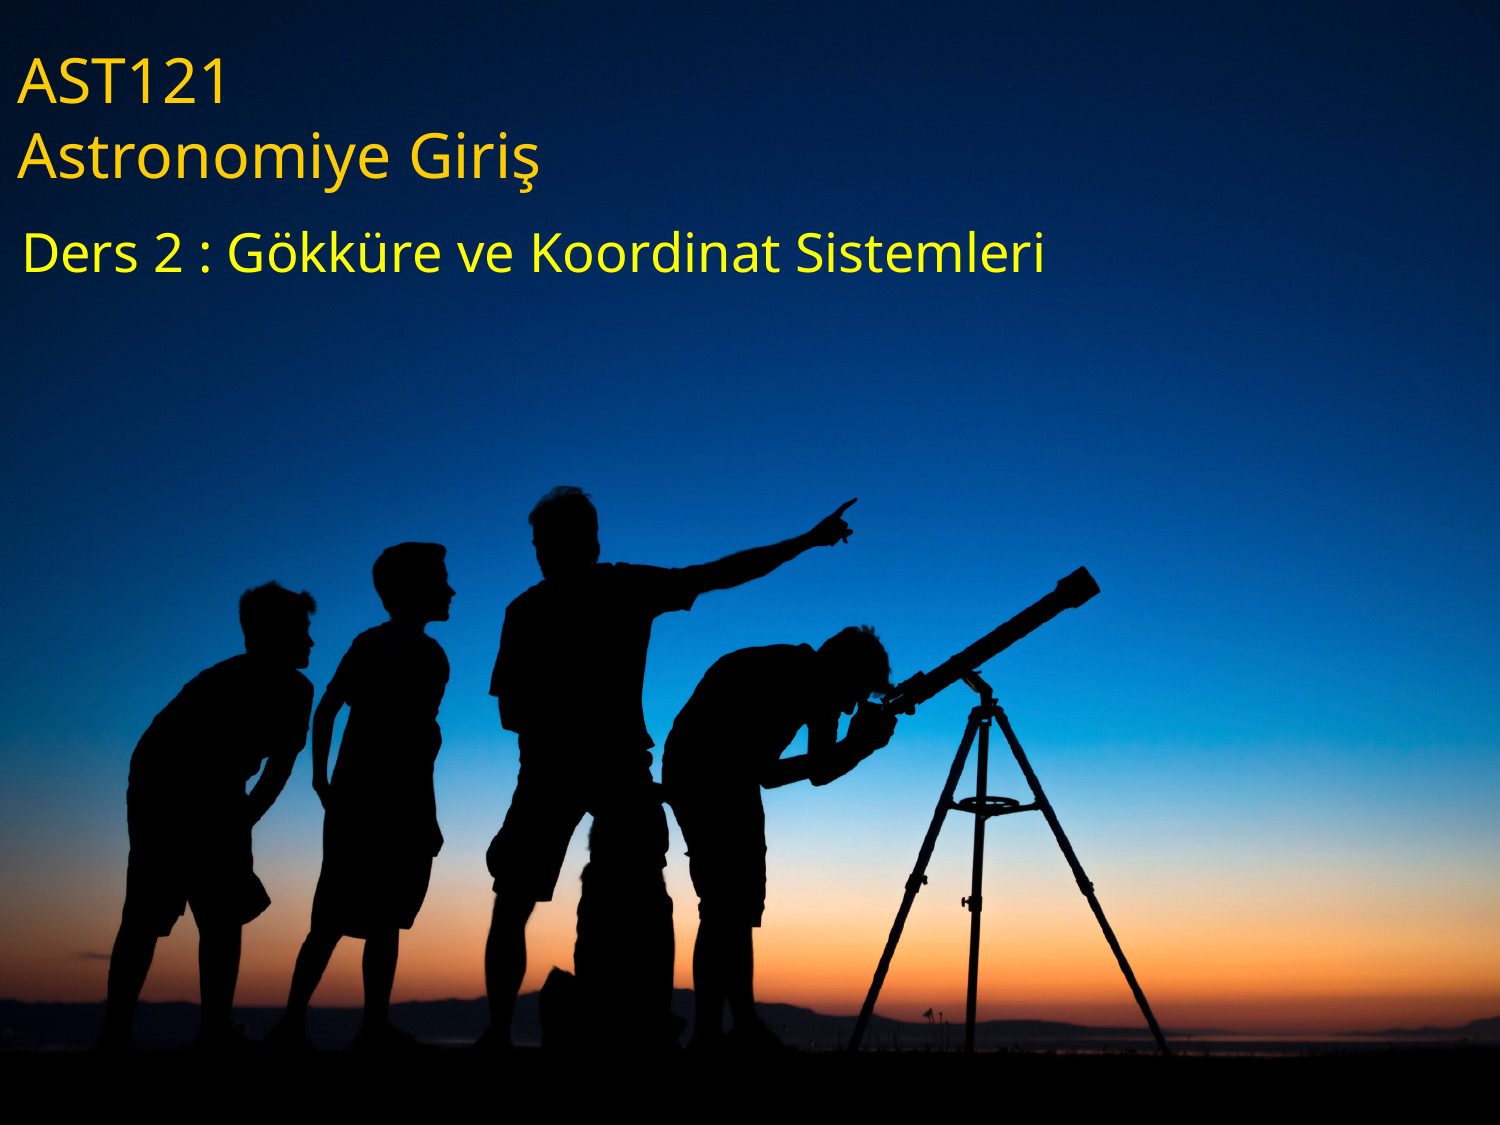

# AST121 Astronomiye Giriş
Ders 2 : Gökküre ve Koordinat Sistemleri